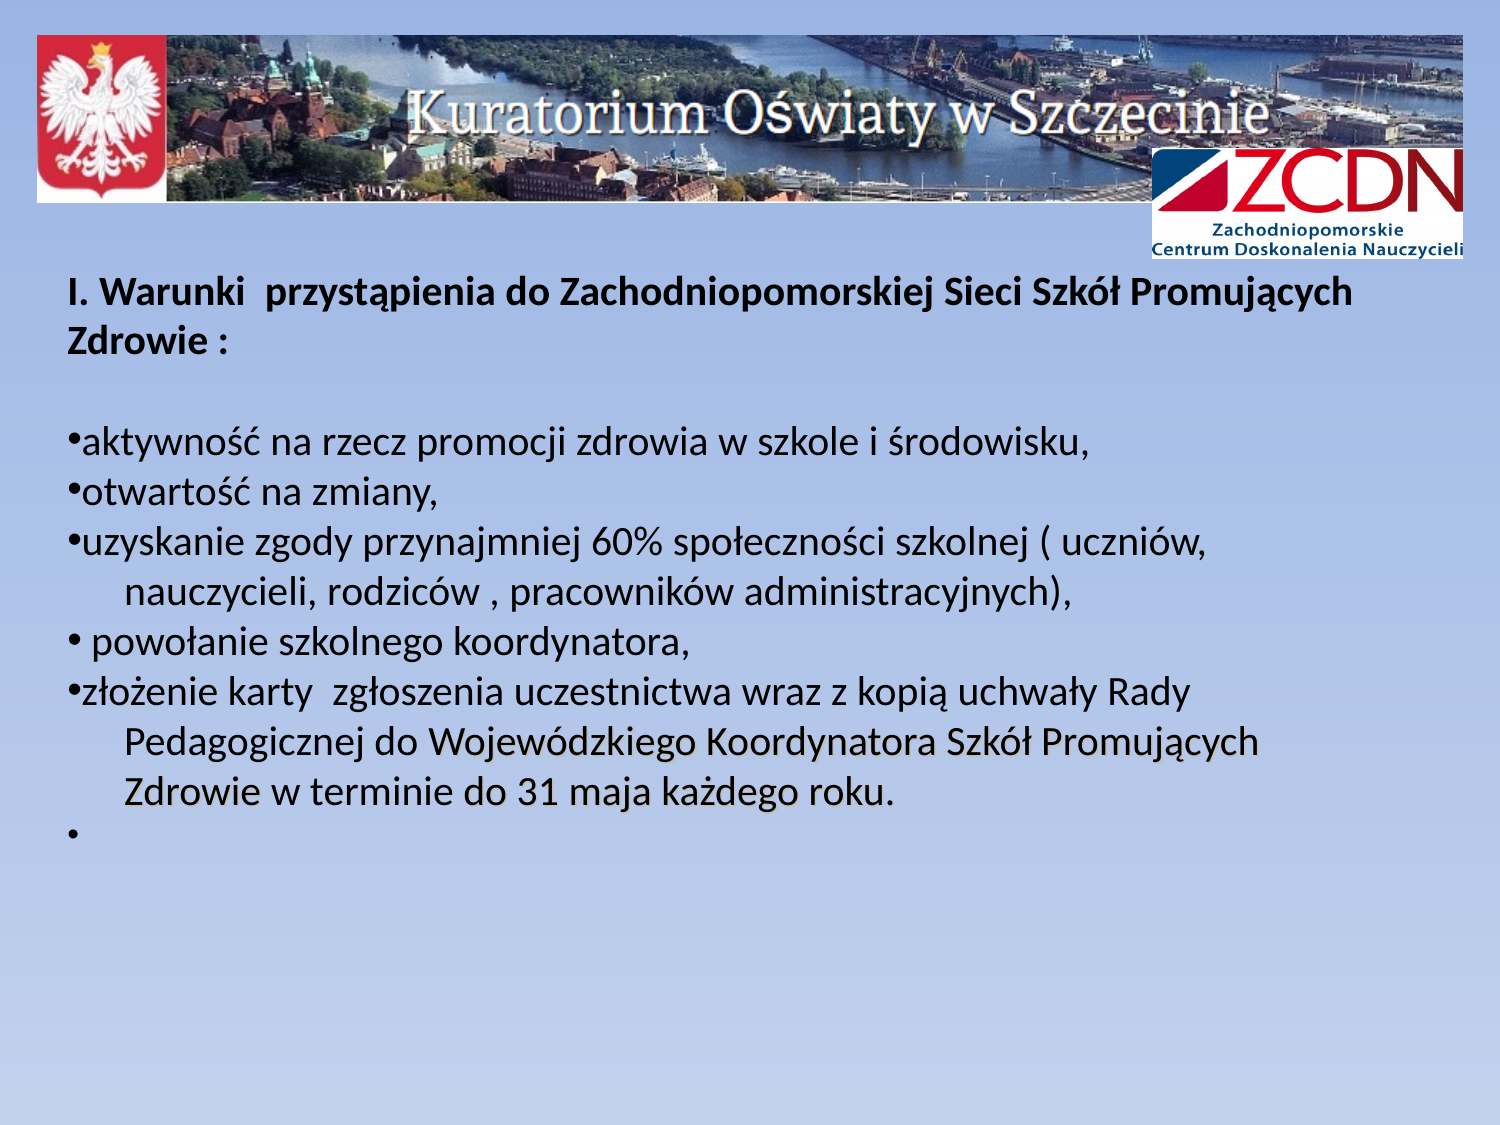

#
I. Warunki przystąpienia do Zachodniopomorskiej Sieci Szkół Promujących Zdrowie :
aktywność na rzecz promocji zdrowia w szkole i środowisku,
otwartość na zmiany,
uzyskanie zgody przynajmniej 60% społeczności szkolnej ( uczniów,
 nauczycieli, rodziców , pracowników administracyjnych),
 powołanie szkolnego koordynatora,
złożenie karty zgłoszenia uczestnictwa wraz z kopią uchwały Rady
 Pedagogicznej do Wojewódzkiego Koordynatora Szkół Promujących
 Zdrowie w terminie do 31 maja każdego roku.